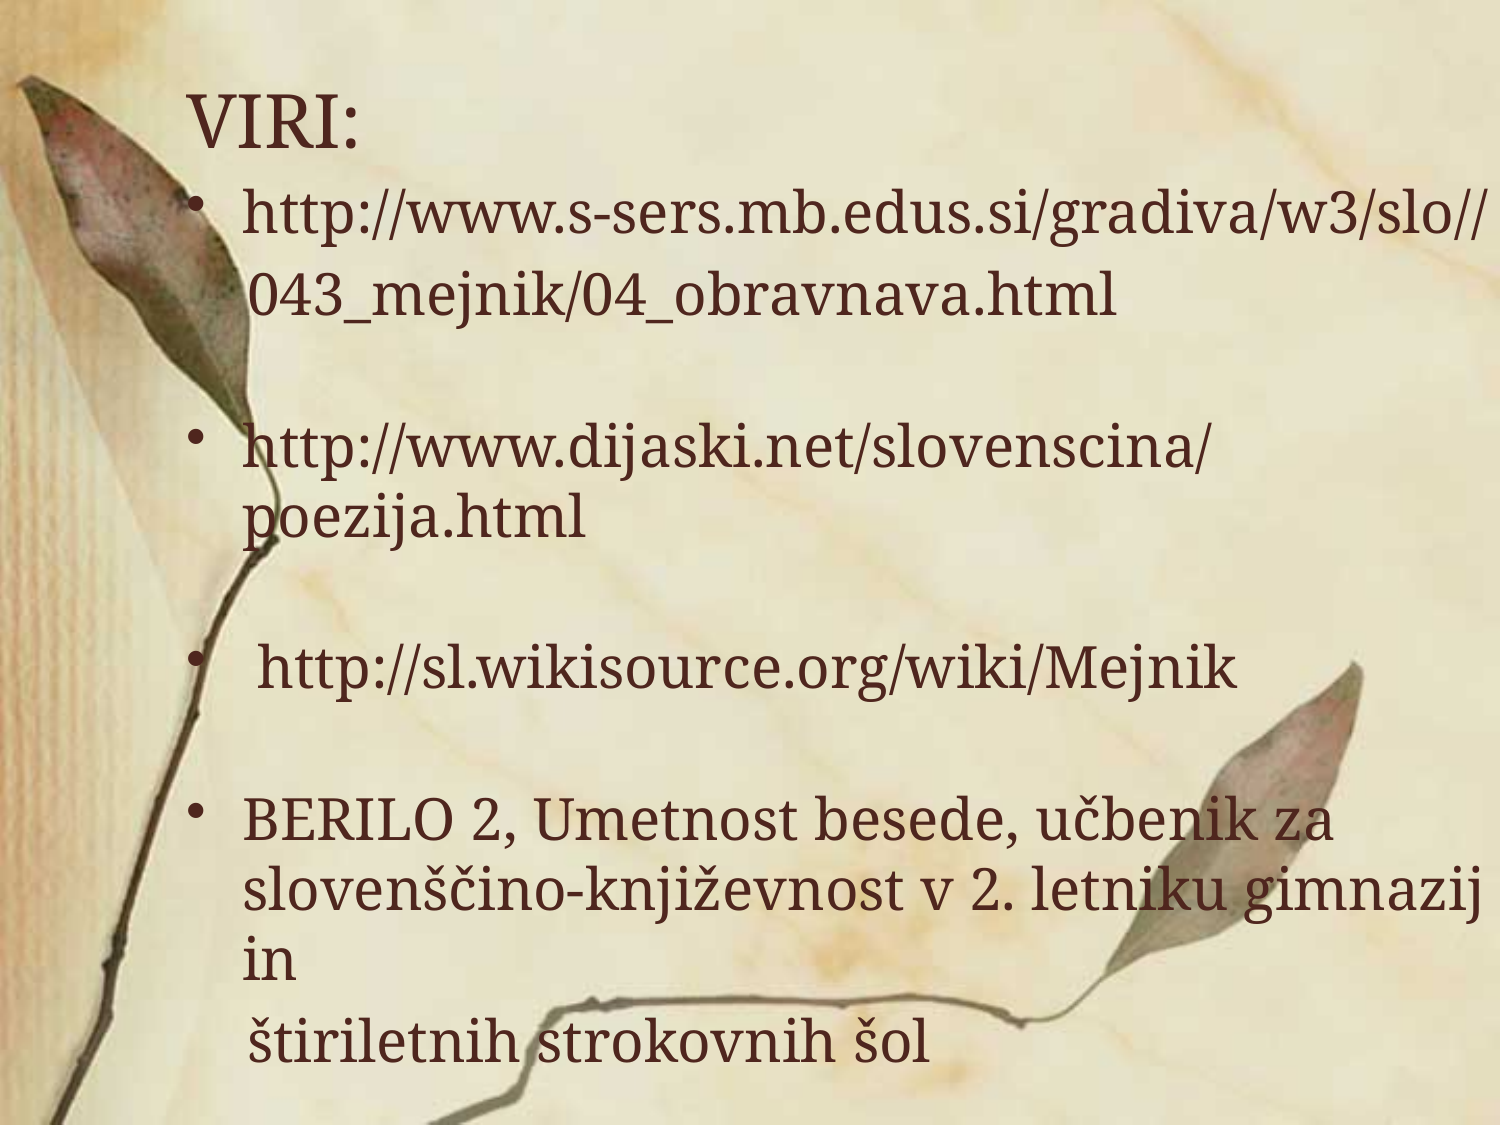

# VIRI:
http://www.s-sers.mb.edus.si/gradiva/w3/slo//
 043_mejnik/04_obravnava.html
http://www.dijaski.net/slovenscina/poezija.html
 http://sl.wikisource.org/wiki/Mejnik
BERILO 2, Umetnost besede, učbenik za slovenščino-književnost v 2. letniku gimnazij in
 štiriletnih strokovnih šol